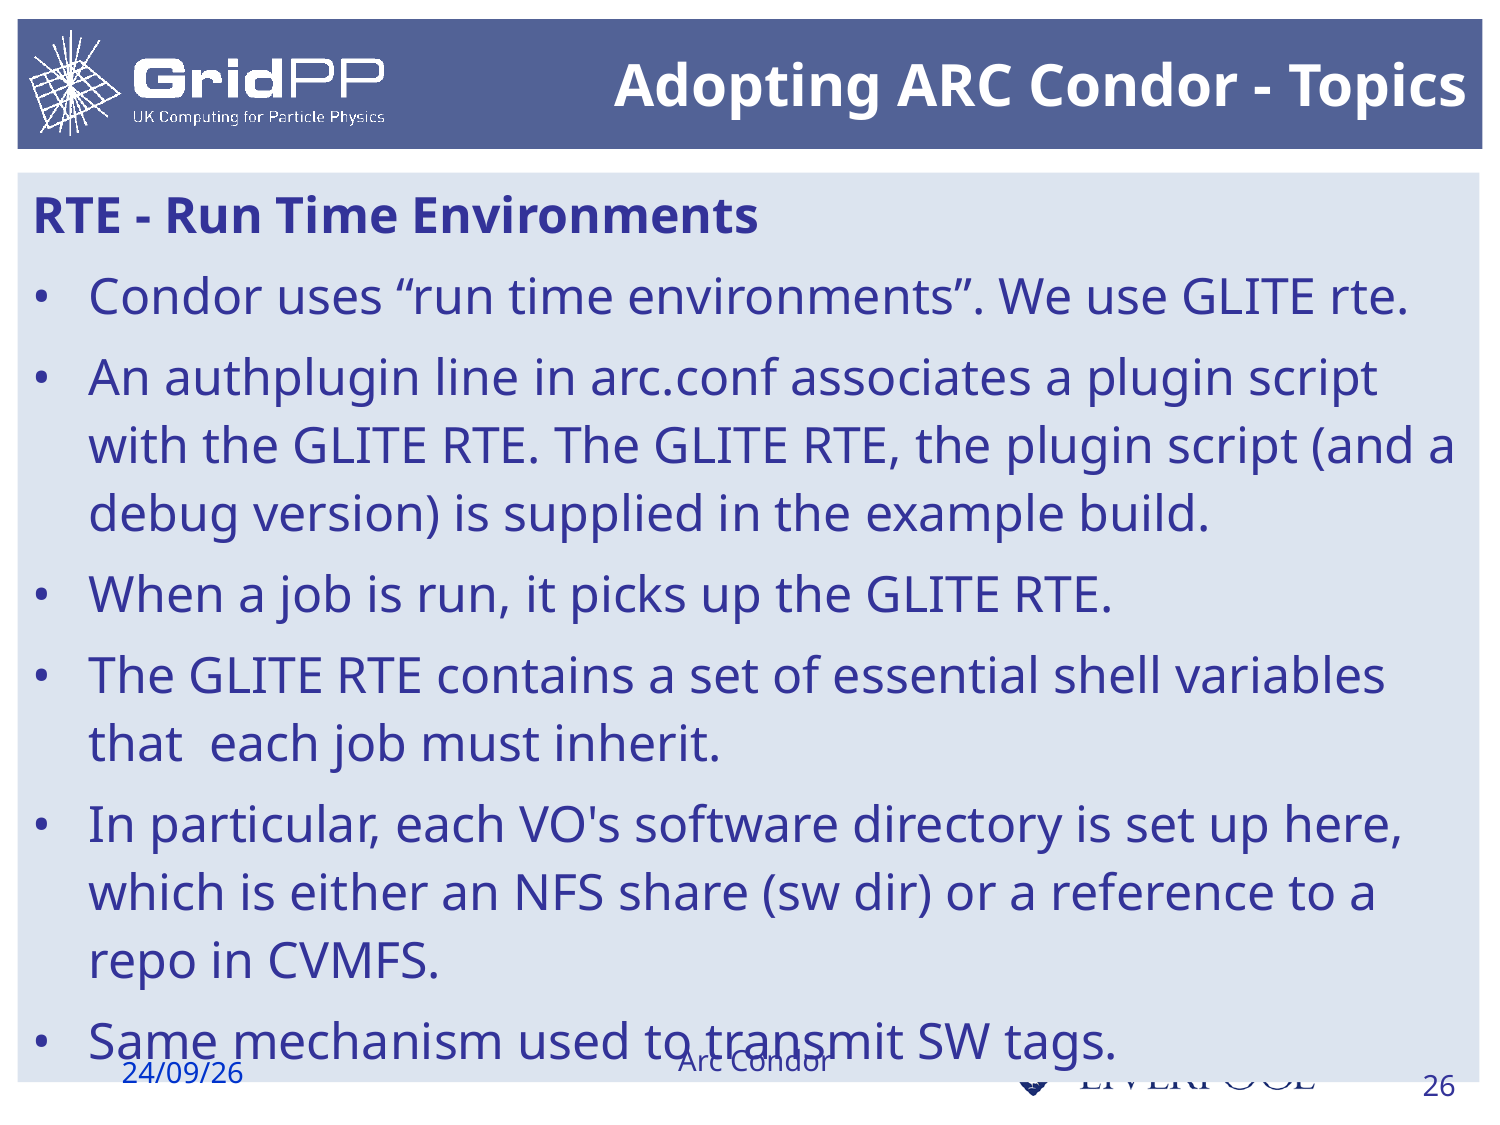

# Adopting ARC Condor - Topics
RTE - Run Time Environments
Condor uses “run time environments”. We use GLITE rte.
An authplugin line in arc.conf associates a plugin script with the GLITE RTE. The GLITE RTE, the plugin script (and a debug version) is supplied in the example build.
When a job is run, it picks up the GLITE RTE.
The GLITE RTE contains a set of essential shell variables that each job must inherit.
In particular, each VO's software directory is set up here, which is either an NFS share (sw dir) or a reference to a repo in CVMFS.
Same mechanism used to transmit SW tags.
Arc Condor